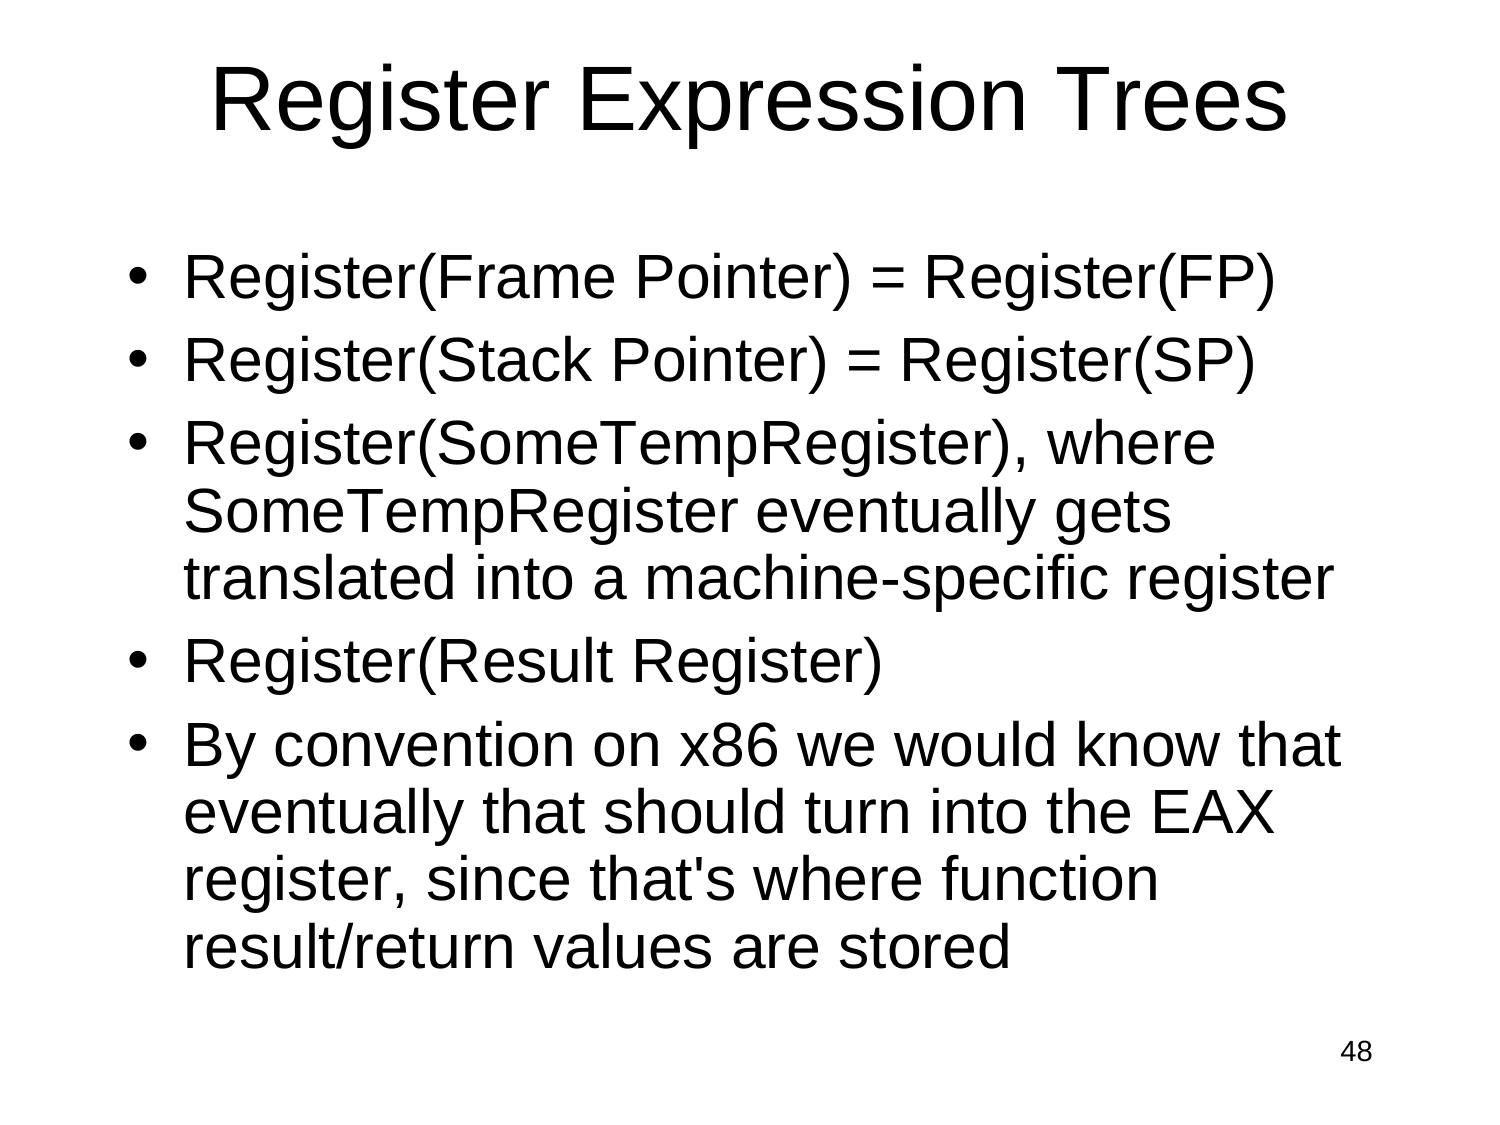

# Register Expression Trees
Register(Frame Pointer) = Register(FP)
Register(Stack Pointer) = Register(SP)
Register(SomeTempRegister), where SomeTempRegister eventually gets translated into a machine-specific register
Register(Result Register)
By convention on x86 we would know that eventually that should turn into the EAX register, since that's where function result/return values are stored